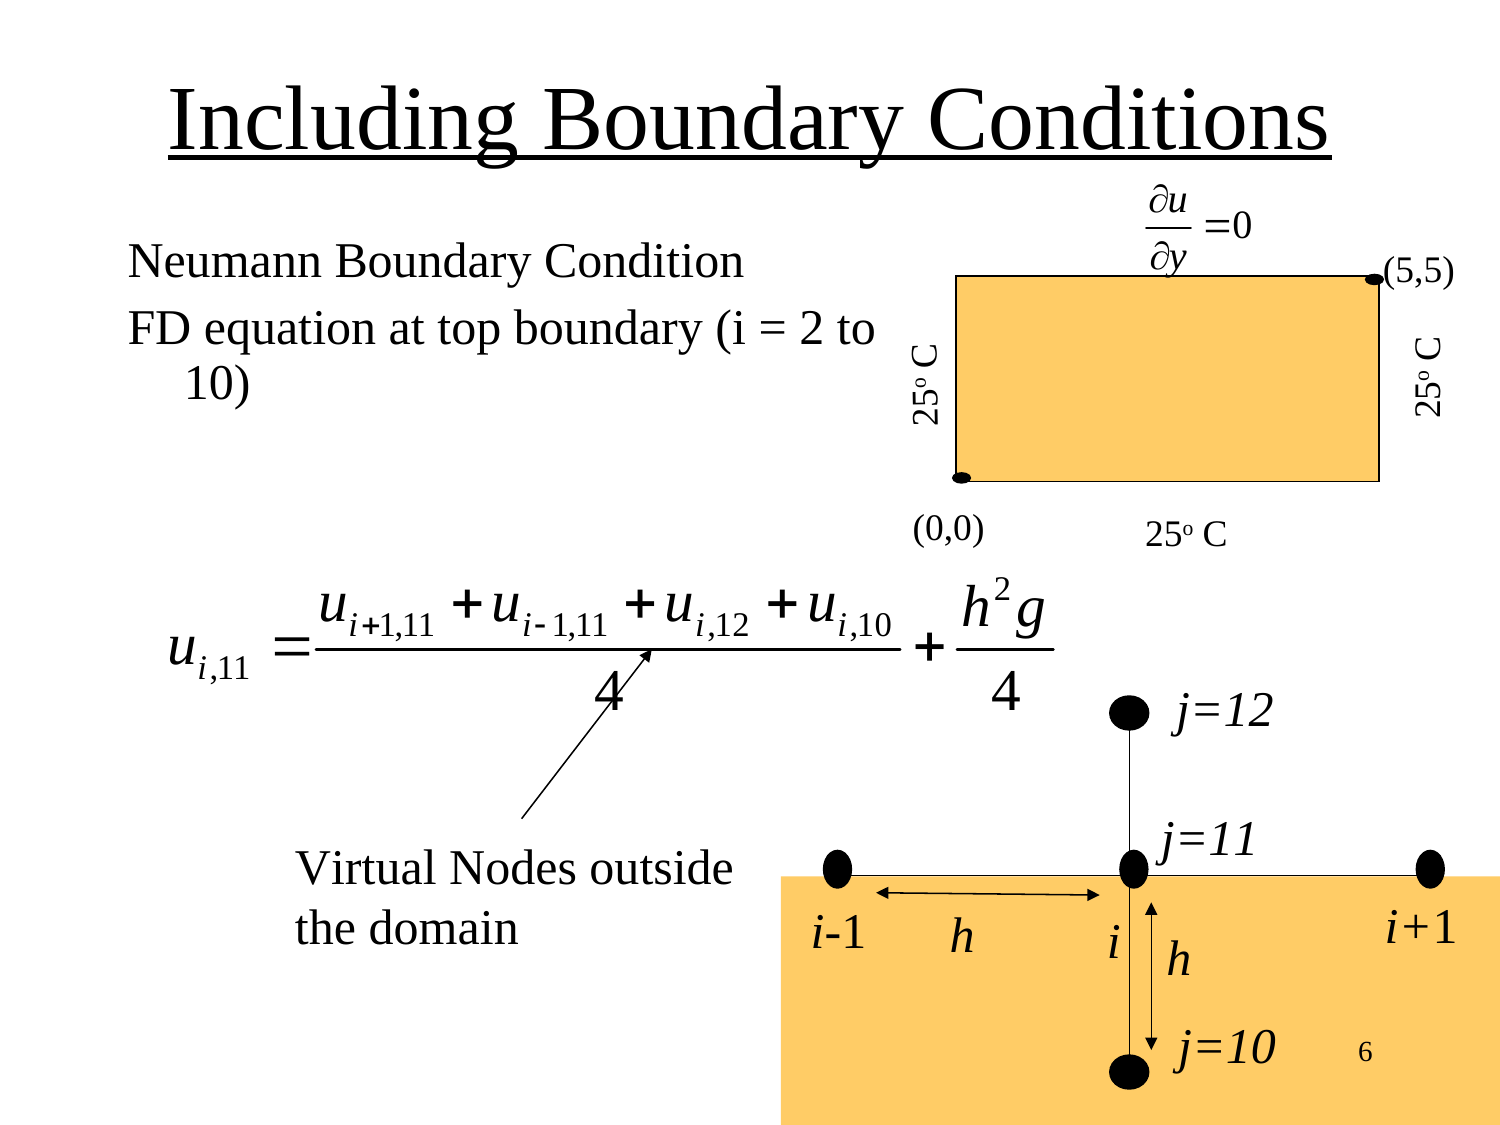

# Including Boundary Conditions
 (5,5)
25o C
25o C
 (0,0)
Neumann Boundary Condition
FD equation at top boundary (i = 2 to 10)
25o C
j=12
i+1
i-1
i
j=11
j=10
h
h
Virtual Nodes outside the domain